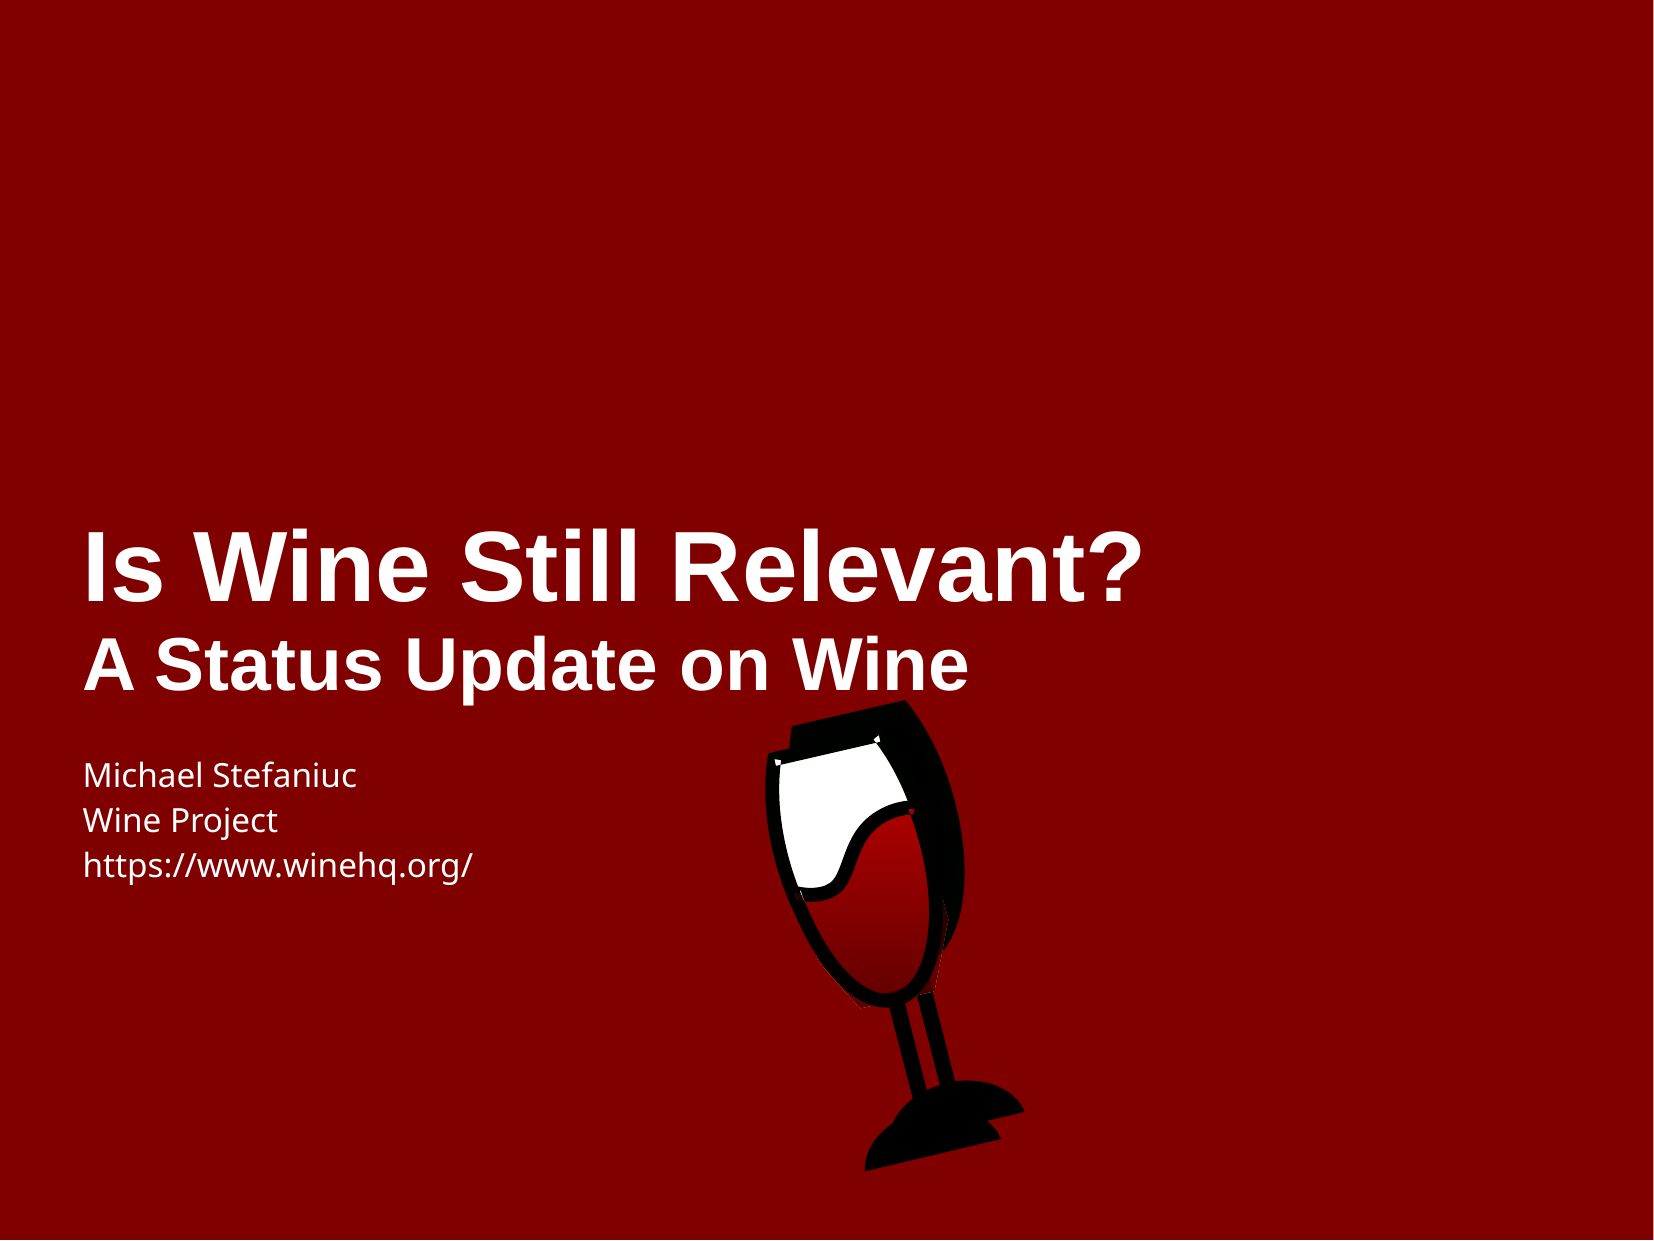

# Is Wine Still Relevant?
A Status Update on Wine
Michael Stefaniuc
Wine Project
https://www.winehq.org/